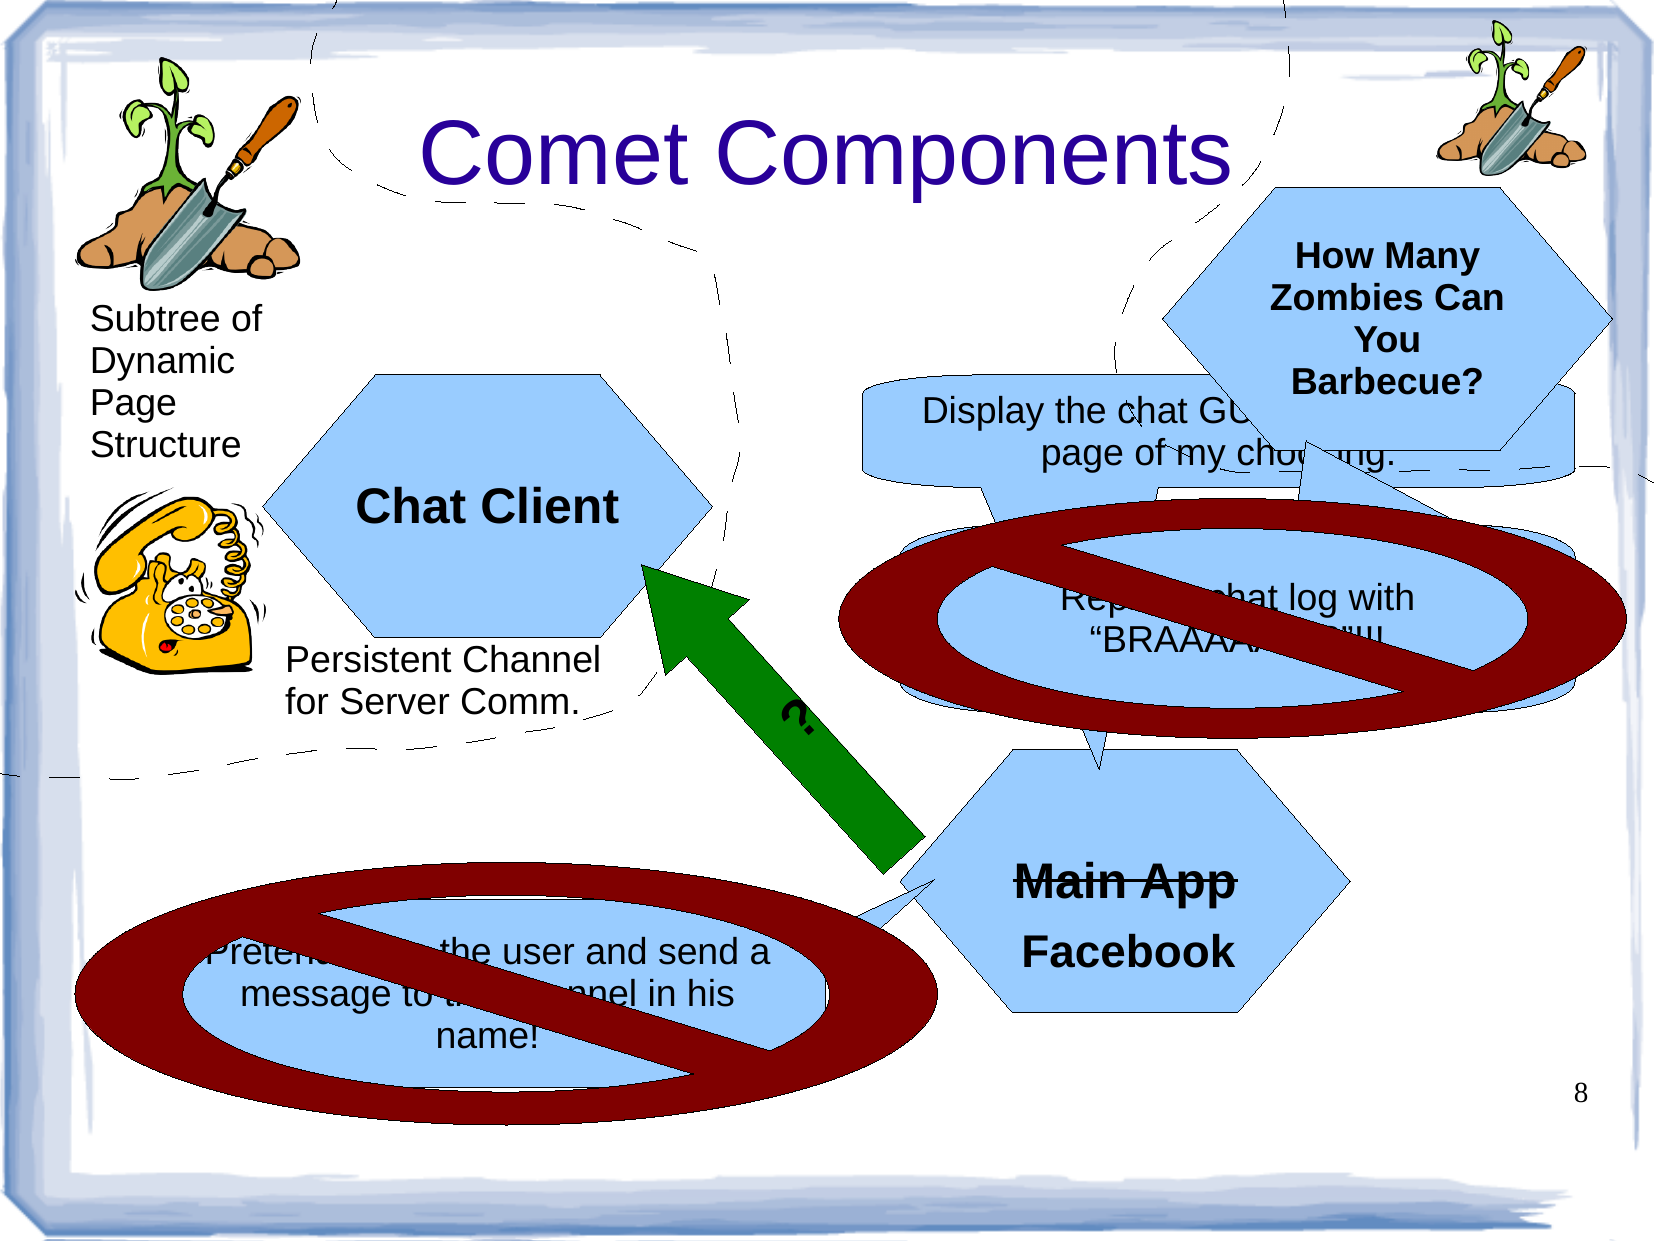

# Comet Components
How Many Zombies Can You Barbecue?
Subtree of Dynamic Page Structure
Chat Client
Display the chat GUI in a part of the page of my choosing.
 ?
Replace chat log with “BRAAAAAINS”!!!
Persistent Channel for Server Comm.
Main App
Pretend to be the user and send a message to the channel in his name!
Facebook
8